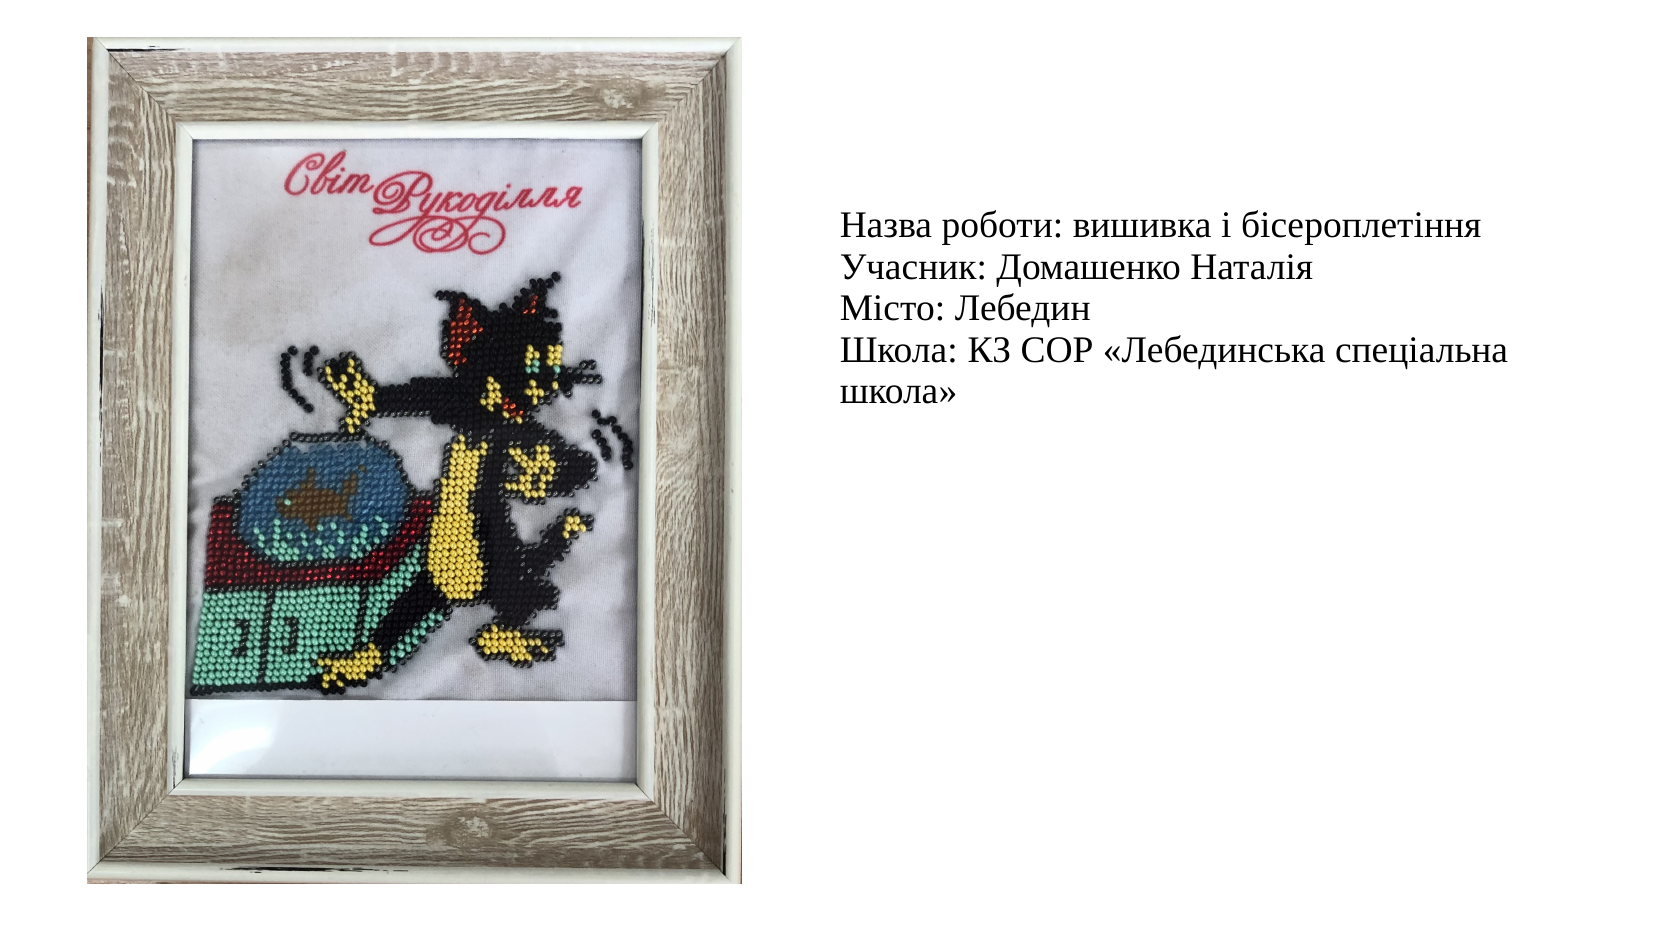

Назва роботи: вишивка і бісероплетіння
Учасник: Домашенко Наталія
Місто: Лебедин
Школа: КЗ СОР «Лебединська спеціальна школа»